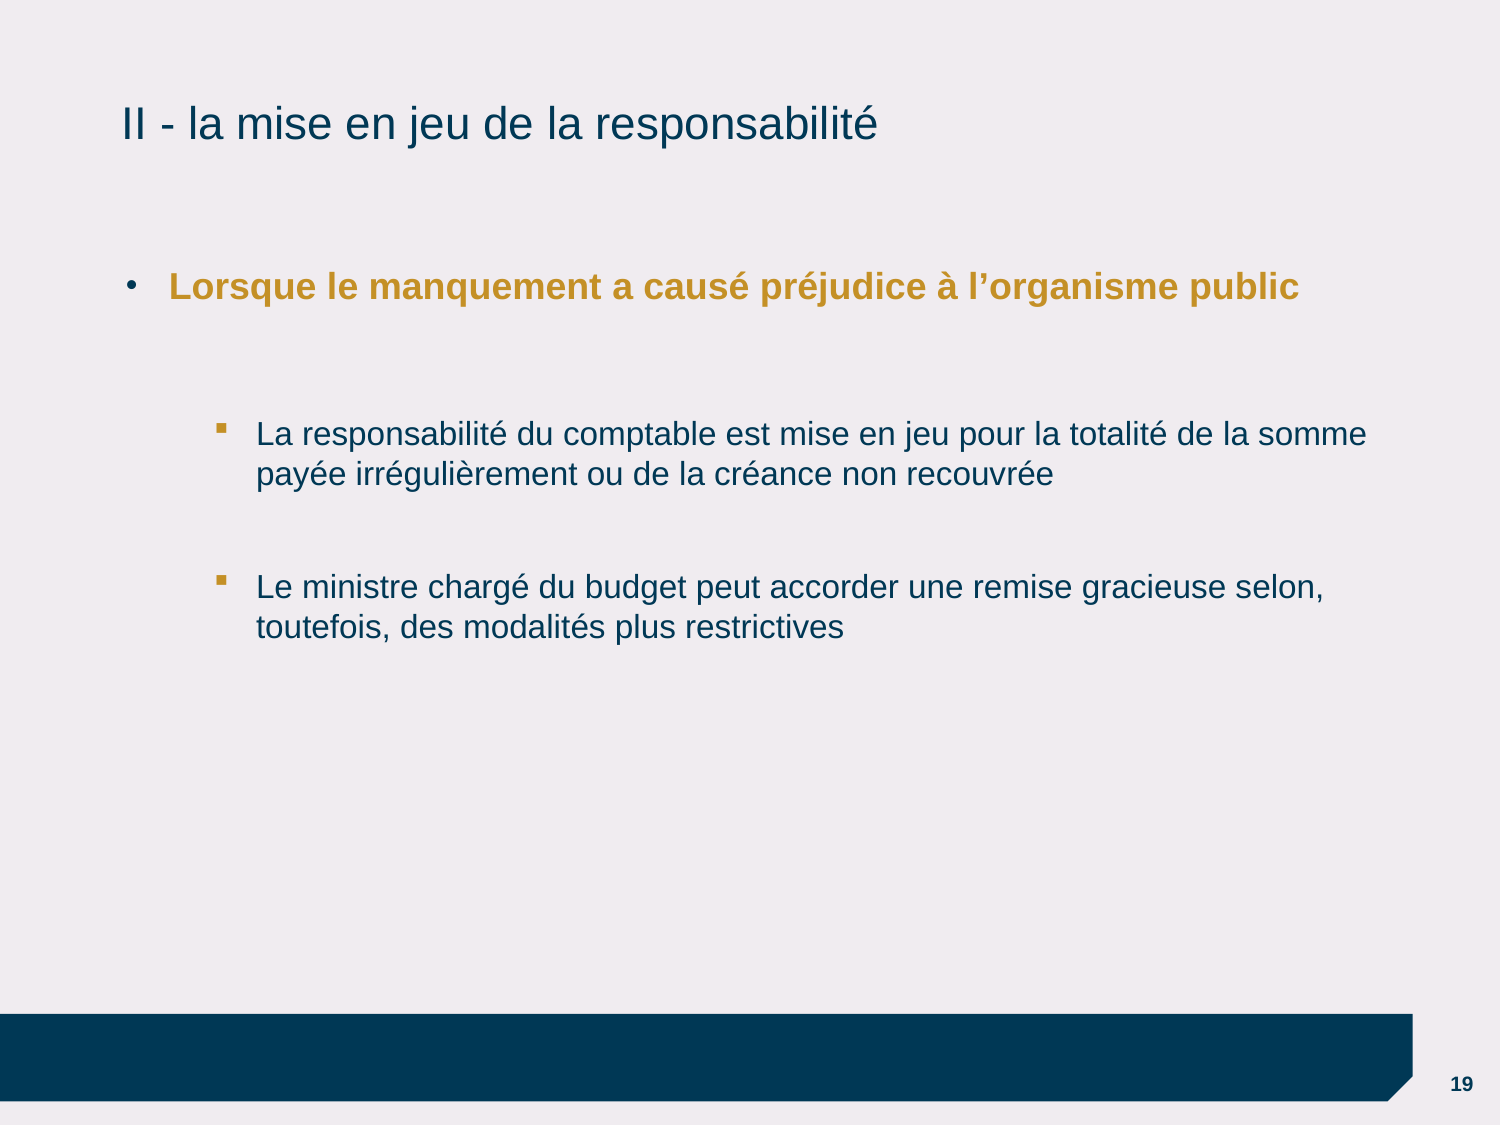

# II - la mise en jeu de la responsabilité
Lorsque le manquement a causé préjudice à l’organisme public
La responsabilité du comptable est mise en jeu pour la totalité de la somme payée irrégulièrement ou de la créance non recouvrée
Le ministre chargé du budget peut accorder une remise gracieuse selon, toutefois, des modalités plus restrictives